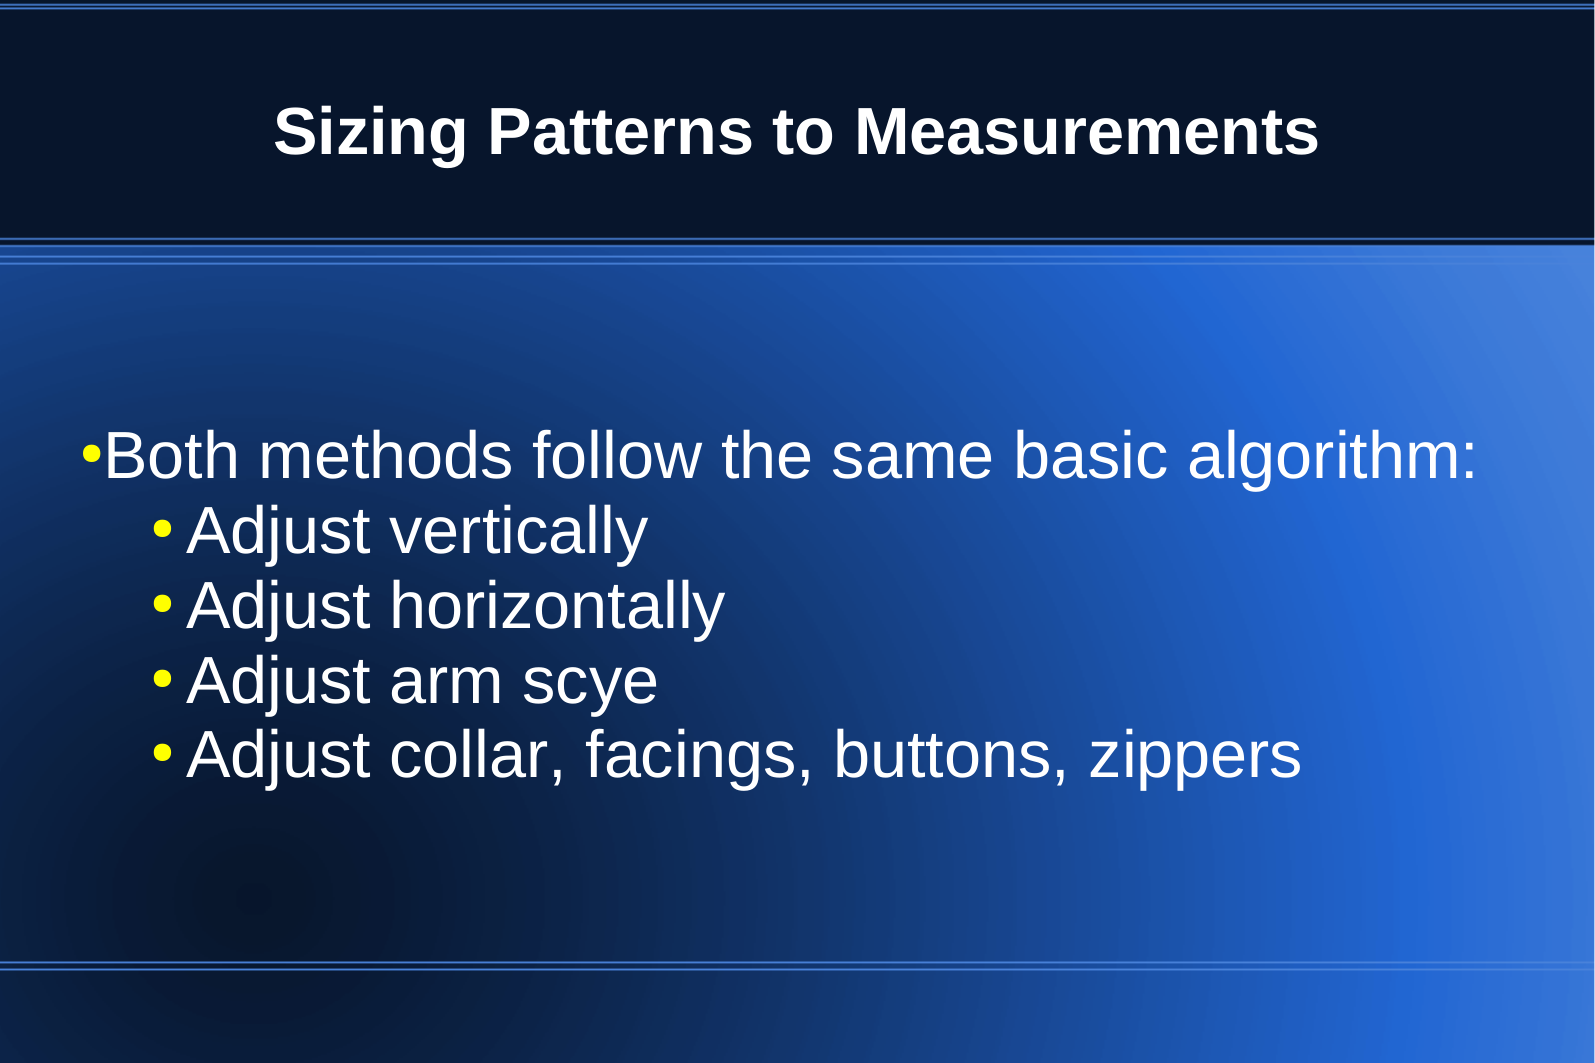

# Sizing Patterns to Measurements
Both methods follow the same basic algorithm:
Adjust vertically
Adjust horizontally
Adjust arm scye
Adjust collar, facings, buttons, zippers